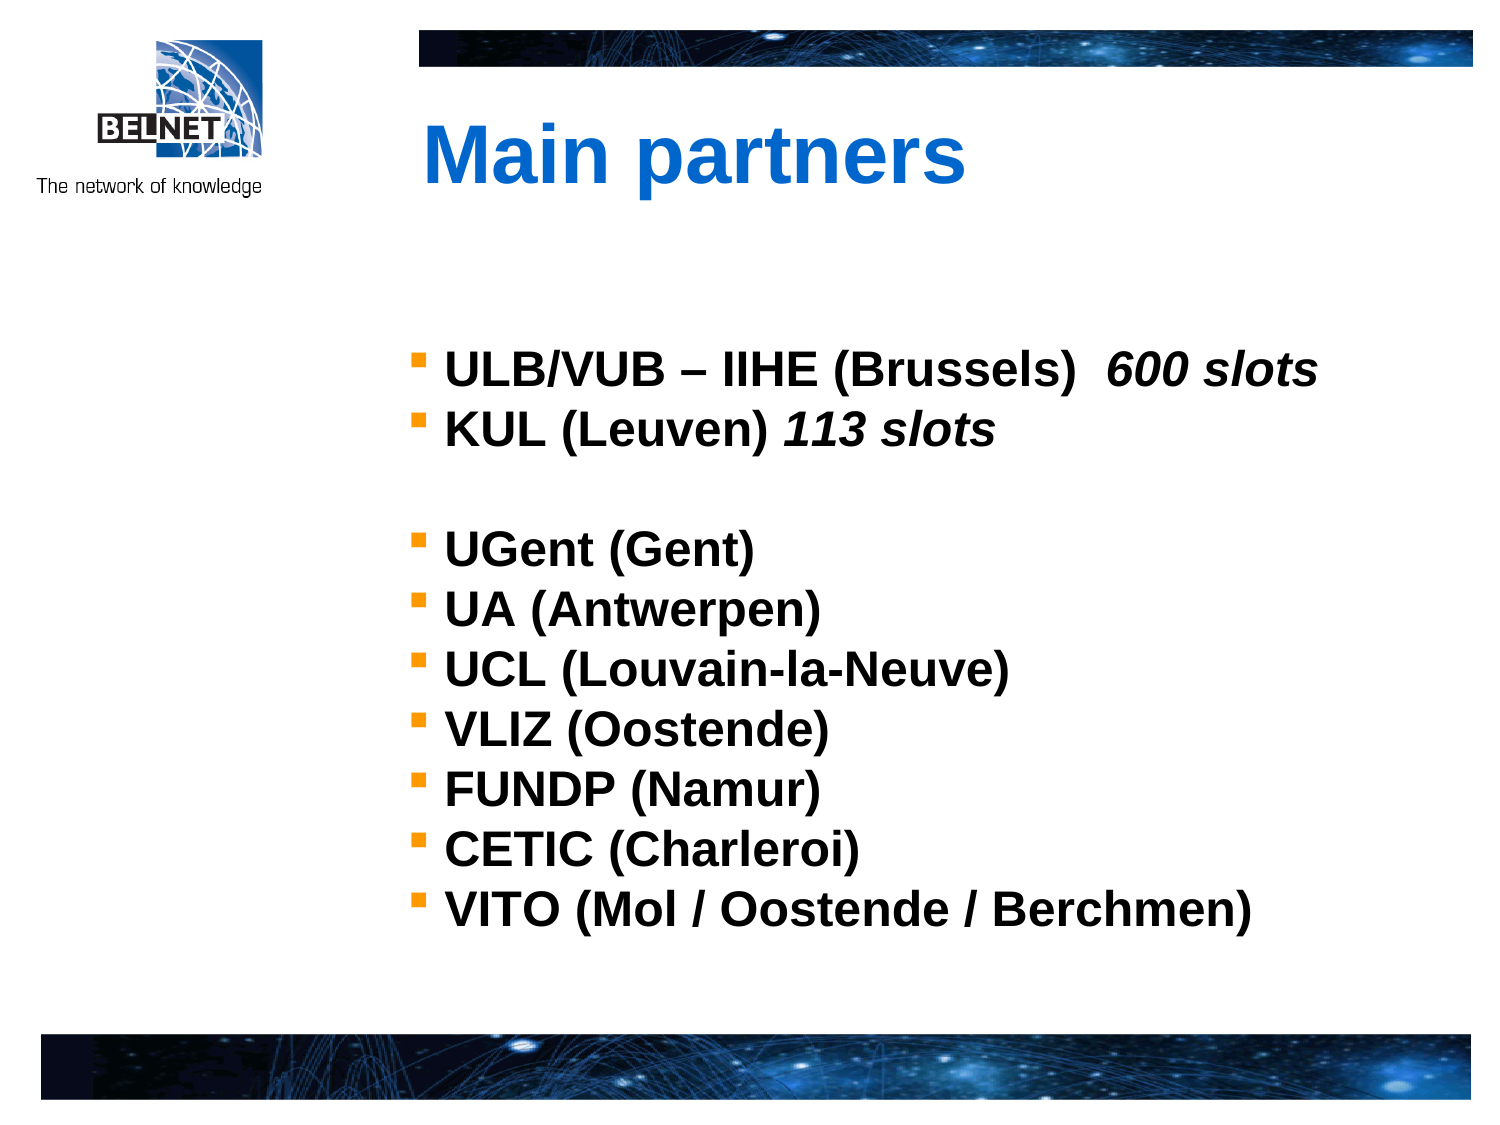

Main partners
 ULB/VUB – IIHE (Brussels) 600 slots
 KUL (Leuven) 113 slots
 UGent (Gent)
 UA (Antwerpen)
 UCL (Louvain-la-Neuve)
 VLIZ (Oostende)
 FUNDP (Namur)
 CETIC (Charleroi)
 VITO (Mol / Oostende / Berchmen)